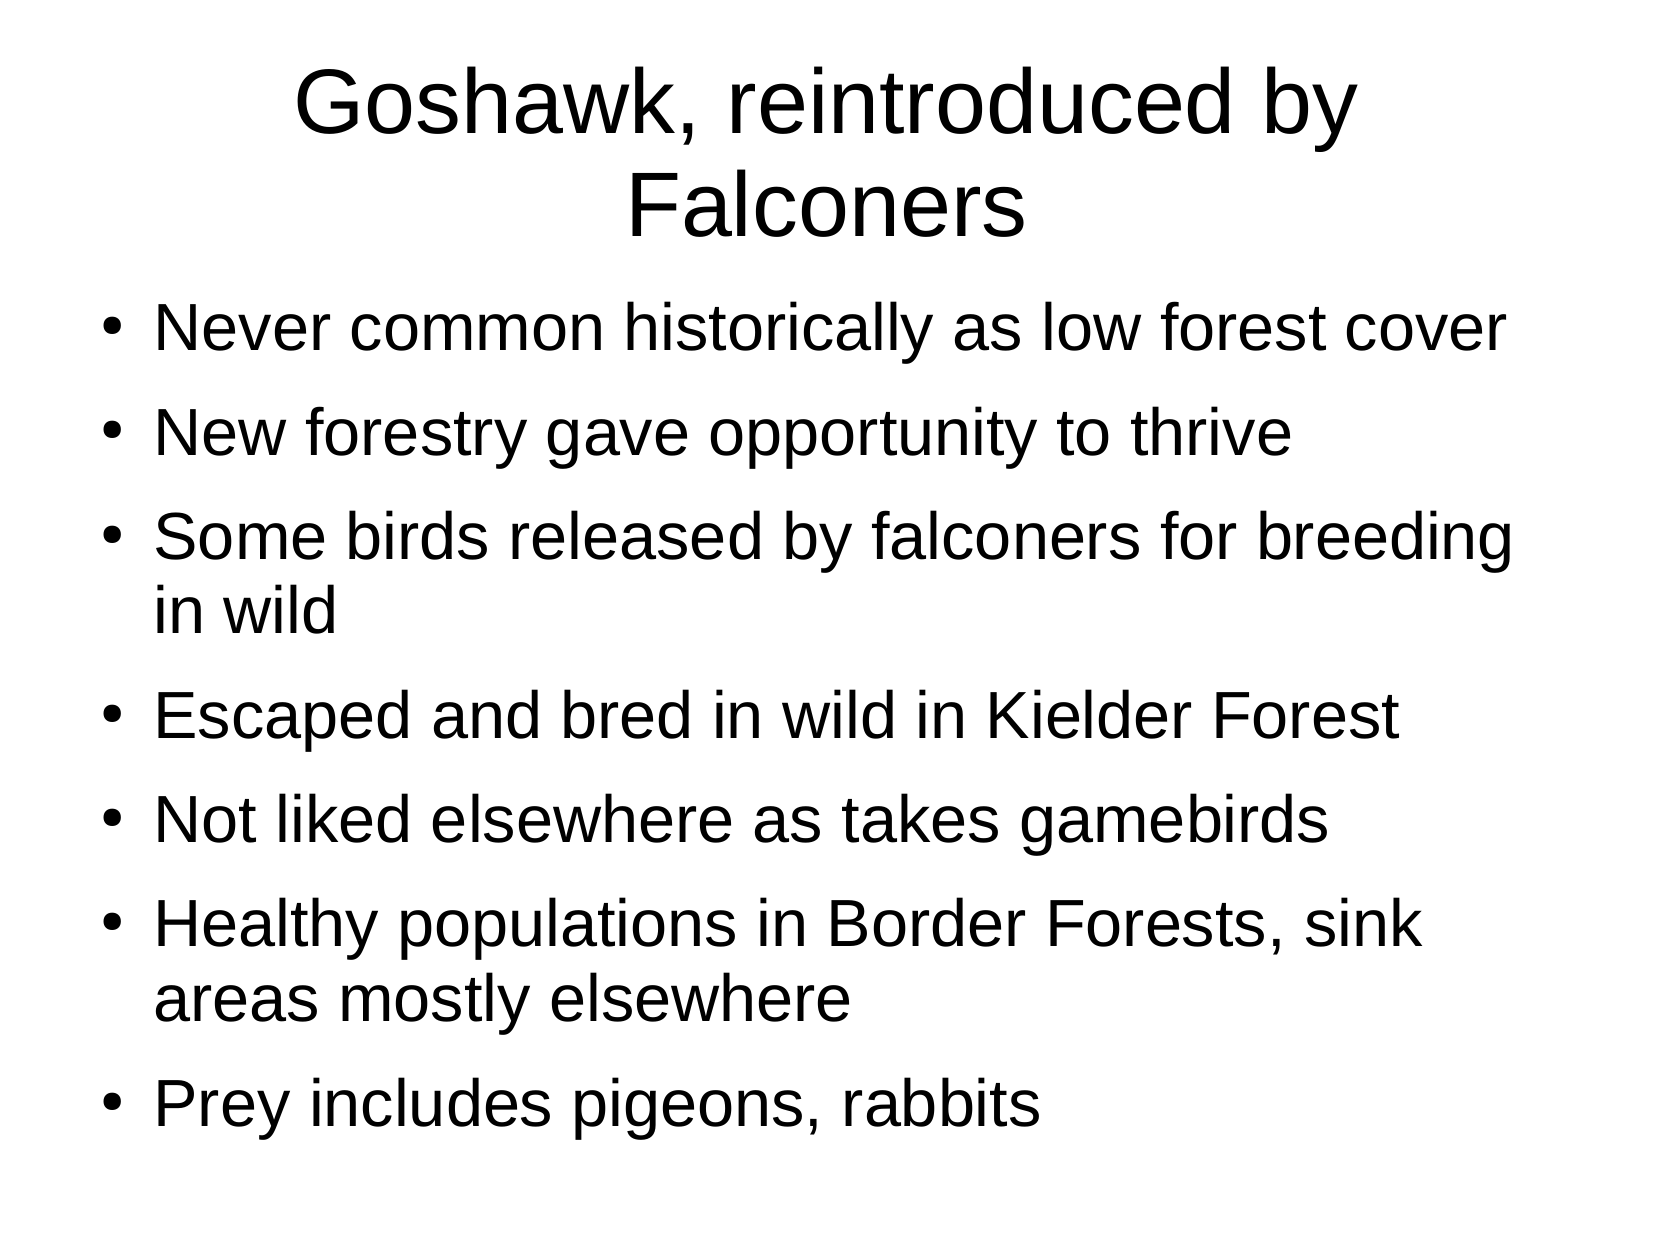

# Goshawk, reintroduced by Falconers
Never common historically as low forest cover
New forestry gave opportunity to thrive
Some birds released by falconers for breeding in wild
Escaped and bred in wild in Kielder Forest
Not liked elsewhere as takes gamebirds
Healthy populations in Border Forests, sink areas mostly elsewhere
Prey includes pigeons, rabbits